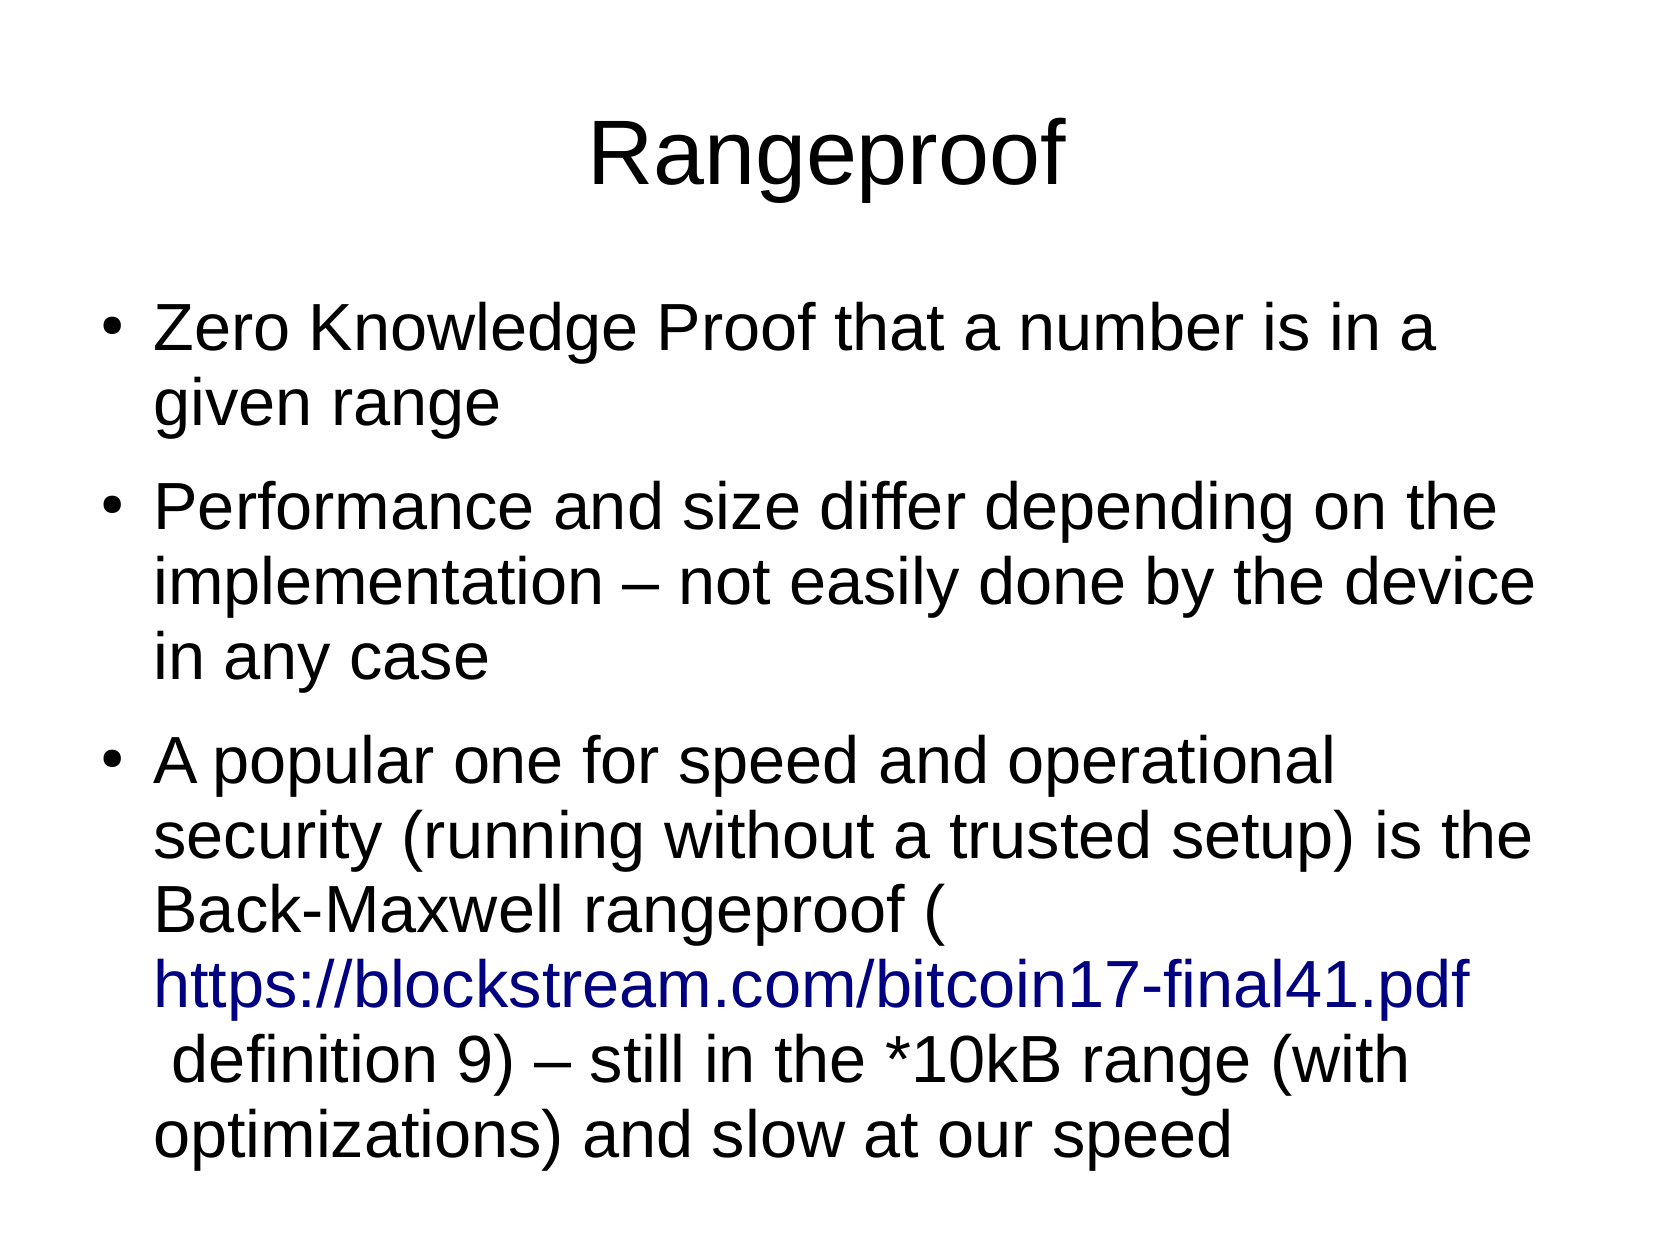

# Rangeproof
Zero Knowledge Proof that a number is in a given range
Performance and size differ depending on the implementation – not easily done by the device in any case
A popular one for speed and operational security (running without a trusted setup) is the Back-Maxwell rangeproof (https://blockstream.com/bitcoin17-final41.pdf definition 9) – still in the *10kB range (with optimizations) and slow at our speed